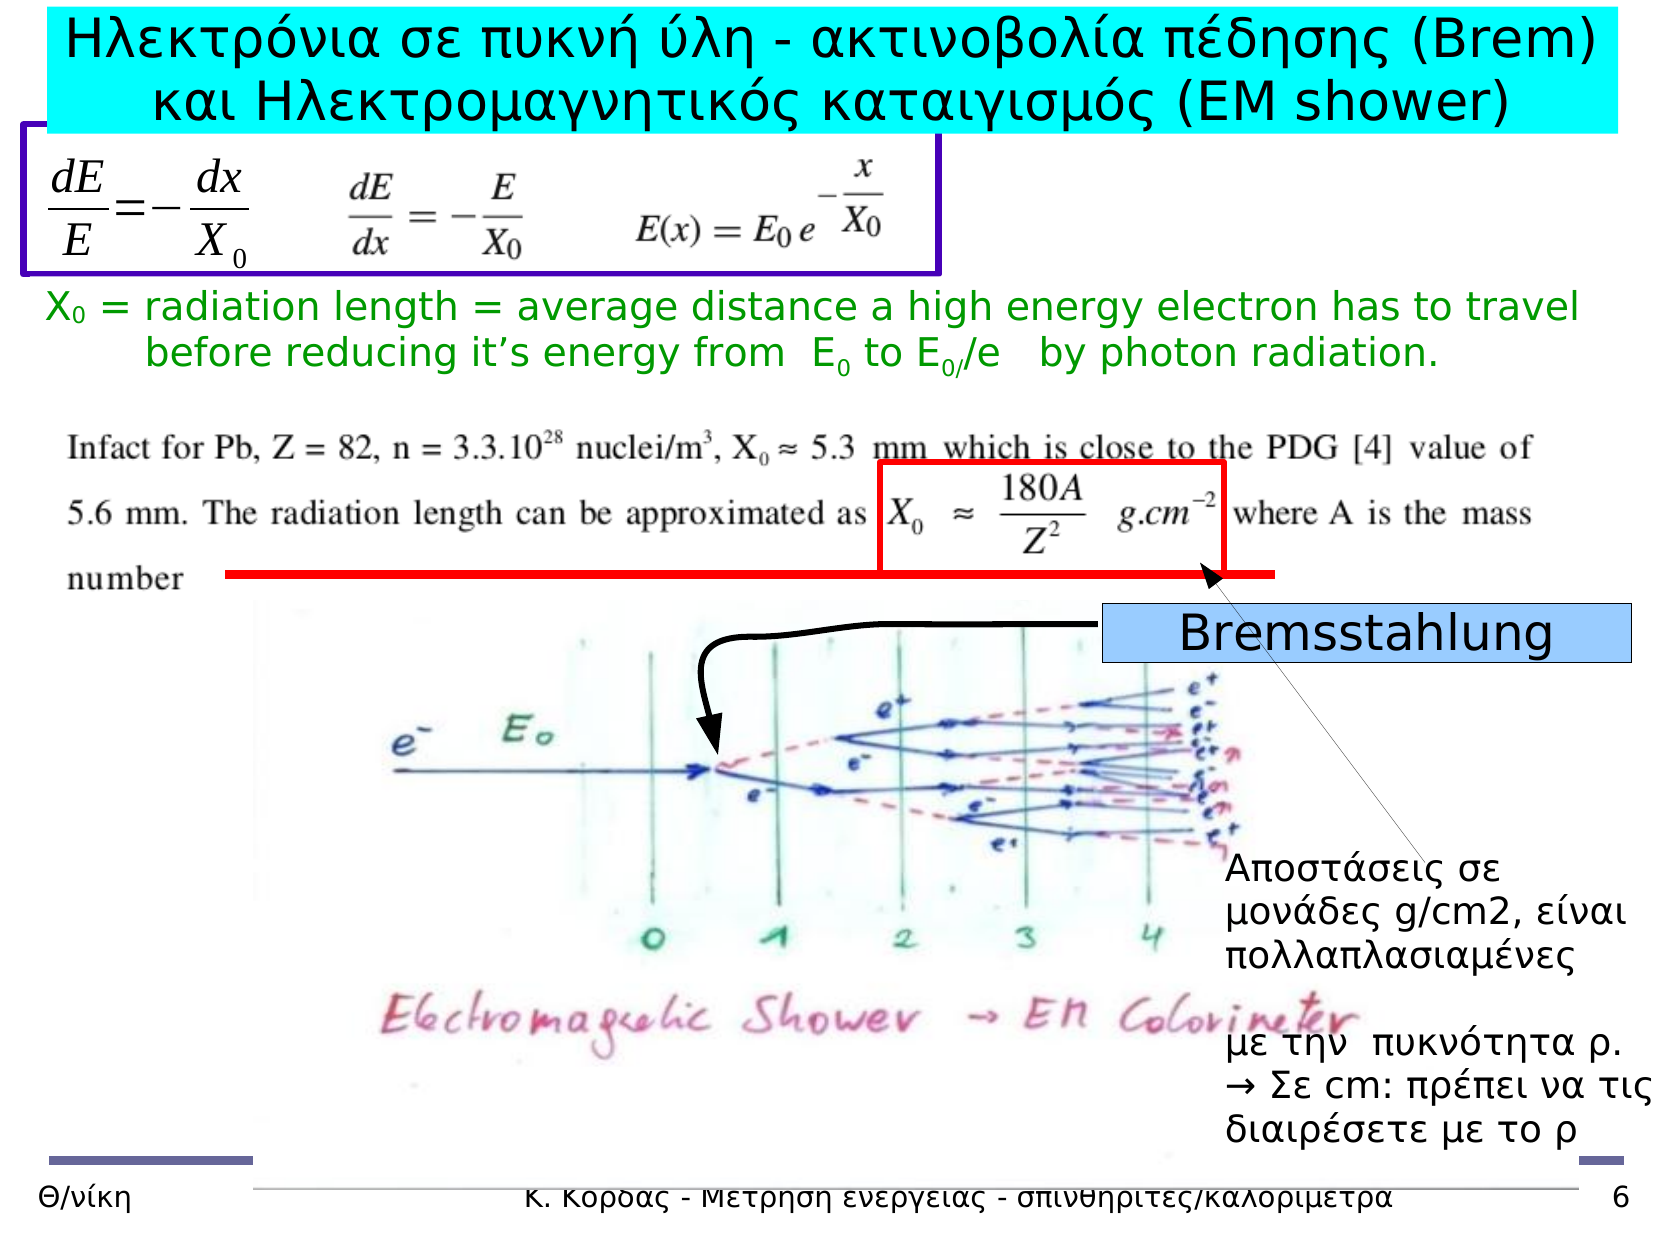

# Ηλεκτρόνια σε πυκνή ύλη - ακτινοβολία πέδησης (Brem) και Ηλεκτρομαγνητικός καταιγισμός (EM shower)
Pair production (δίδυμη γένεση)
X0 = radiation length = average distance a high energy electron
 has to travel before reducing it’s energy from
 E0 to E0//e by photon radiation.
X0 = radiation length = average distance a high energy electron has to travel
 before reducing it’s energy from E0 to E0//e by photon radiation.
Bremsstahlung
Αποστάσεις σε
μονάδες g/cm2, είναι
πολλαπλασιαμένες
με την πυκνότητα ρ.
→ Σε cm: πρέπει να τις
διαιρέσετε με το ρ
Θ/νίκη
Κ. Κορδάς - Μέτρηση ενέργειας - σπινθηριτές/καλορίμετρα
6